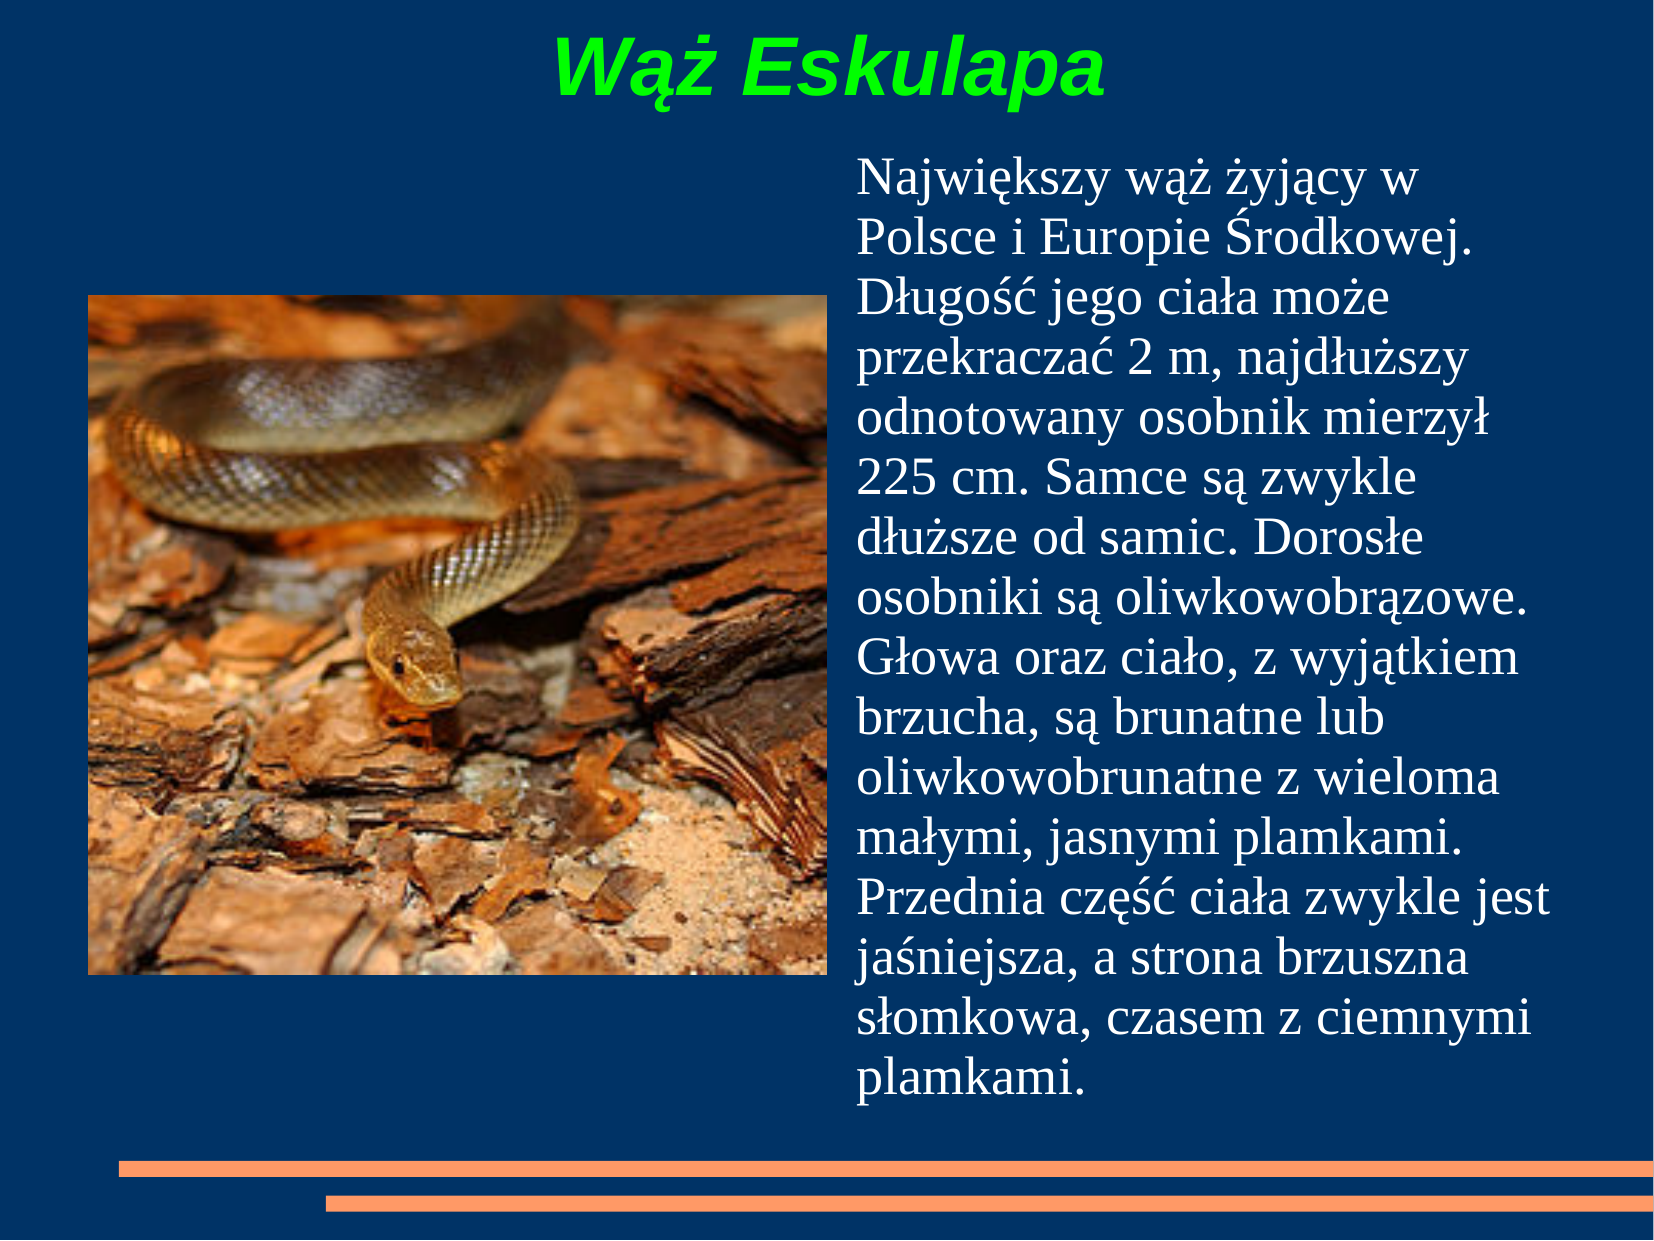

# Wąż Eskulapa
Największy wąż żyjący w Polsce i Europie Środkowej. Długość jego ciała może przekraczać 2 m, najdłuższy odnotowany osobnik mierzył 225 cm. Samce są zwykle dłuższe od samic. Dorosłe osobniki są oliwkowobrązowe. Głowa oraz ciało, z wyjątkiem brzucha, są brunatne lub oliwkowobrunatne z wieloma małymi, jasnymi plamkami. Przednia część ciała zwykle jest jaśniejsza, a strona brzuszna słomkowa, czasem z ciemnymi plamkami.